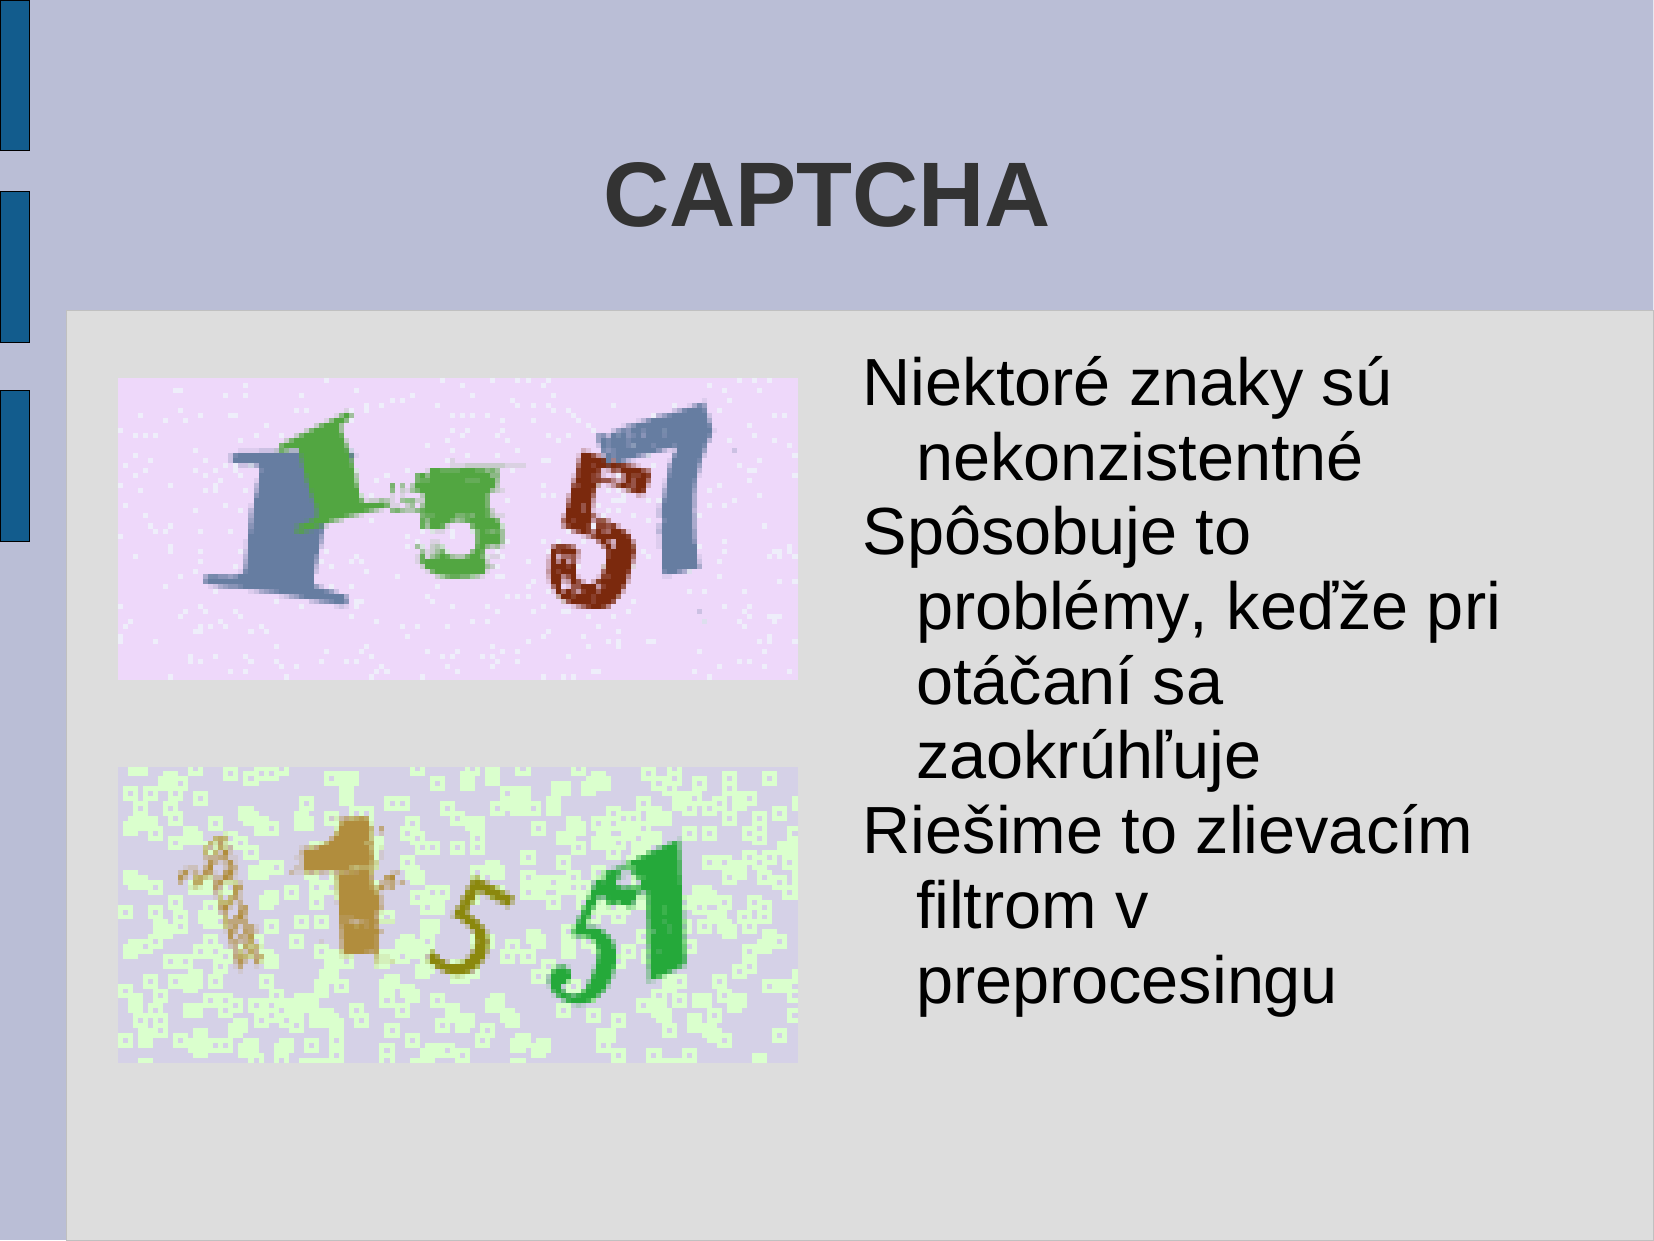

# CAPTCHA
Niektoré znaky sú nekonzistentné
Spôsobuje to problémy, keďže pri otáčaní sa zaokrúhľuje
Riešime to zlievacím filtrom v preprocesingu